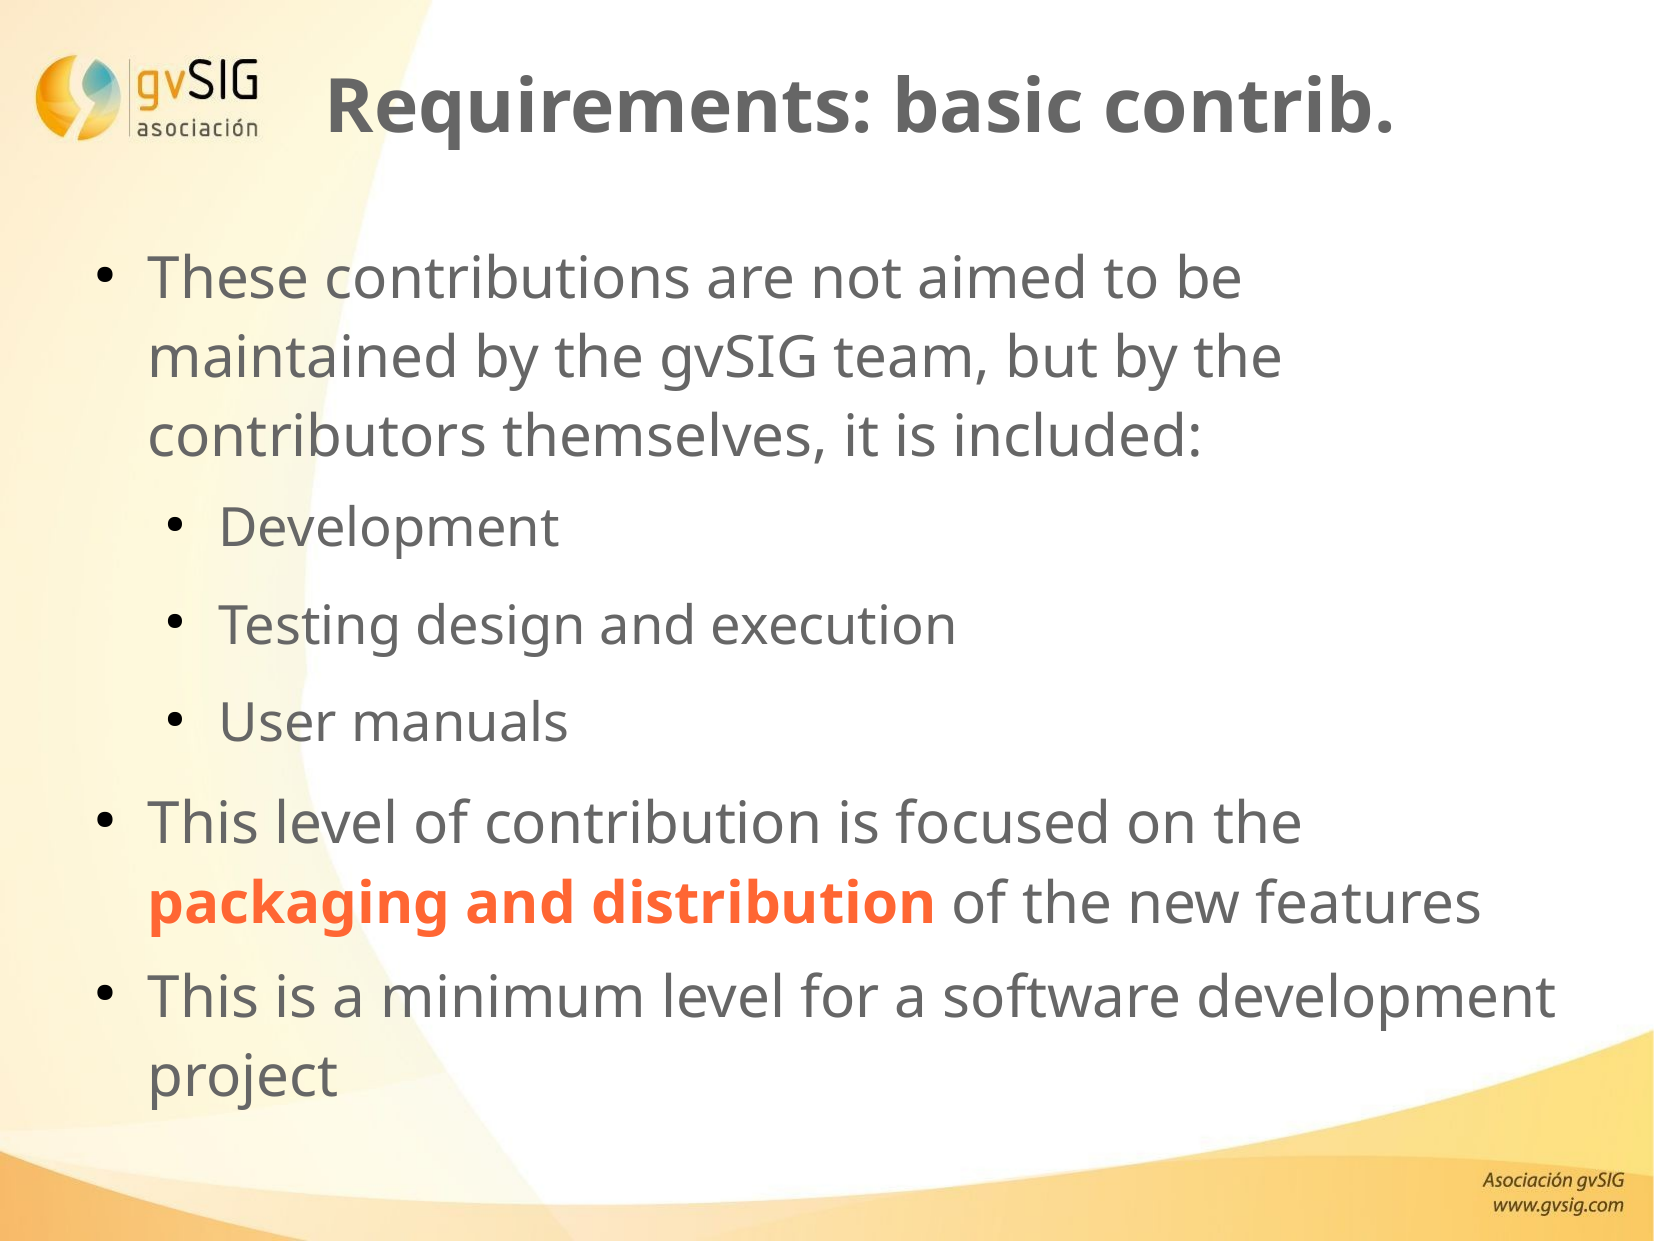

# Requirements: basic contrib.
These contributions are not aimed to be maintained by the gvSIG team, but by the contributors themselves, it is included:
Development
Testing design and execution
User manuals
This level of contribution is focused on the packaging and distribution of the new features
This is a minimum level for a software development project